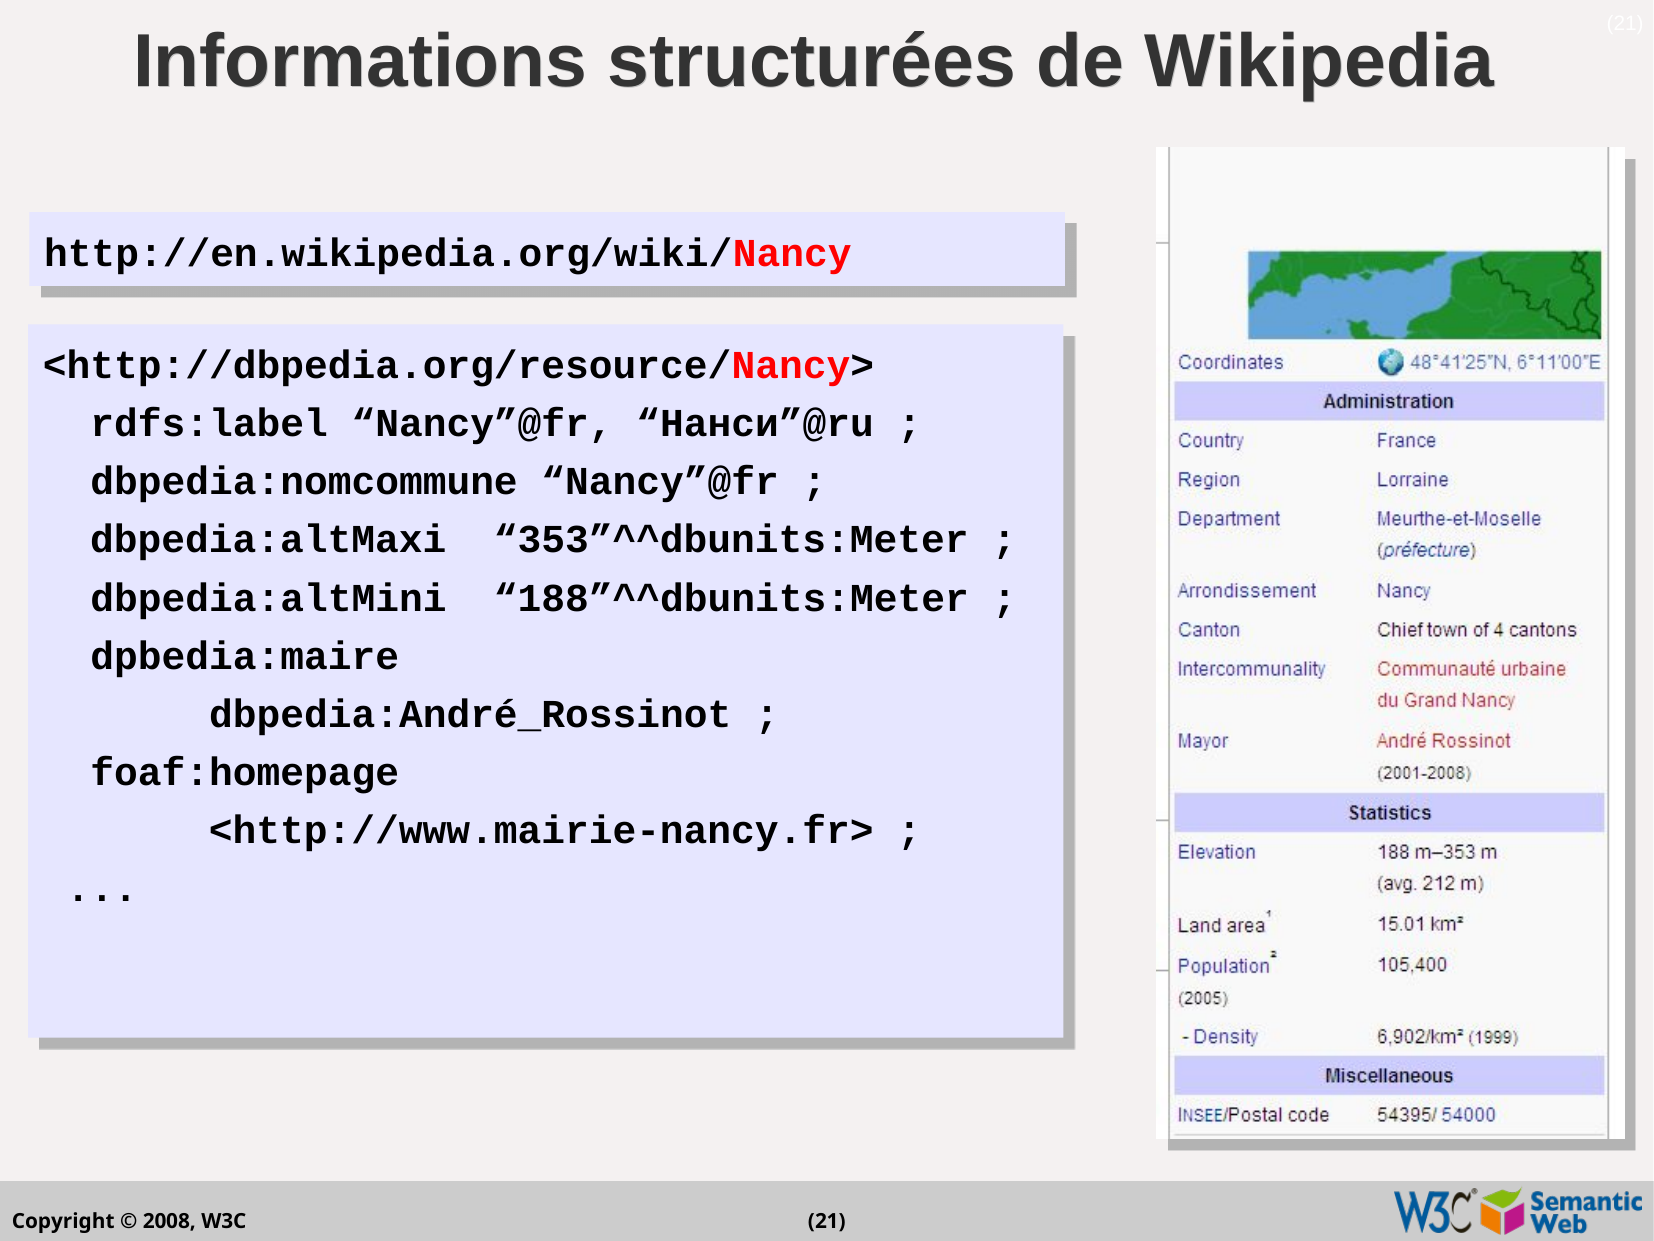

# Informations structurées de Wikipedia
http://en.wikipedia.org/wiki/Nancy
<http://dbpedia.org/resource/Nancy>
 rdfs:label “Nancy”@fr, “Нанси”@ru ;
 dbpedia:nomcommune “Nancy”@fr ;
 dbpedia:altMaxi “353”^^dbunits:Meter ;
 dbpedia:altMini “188”^^dbunits:Meter ;
 dpbedia:maire
 dbpedia:André_Rossinot ;
 foaf:homepage
 <http://www.mairie-nancy.fr> ;
 ...